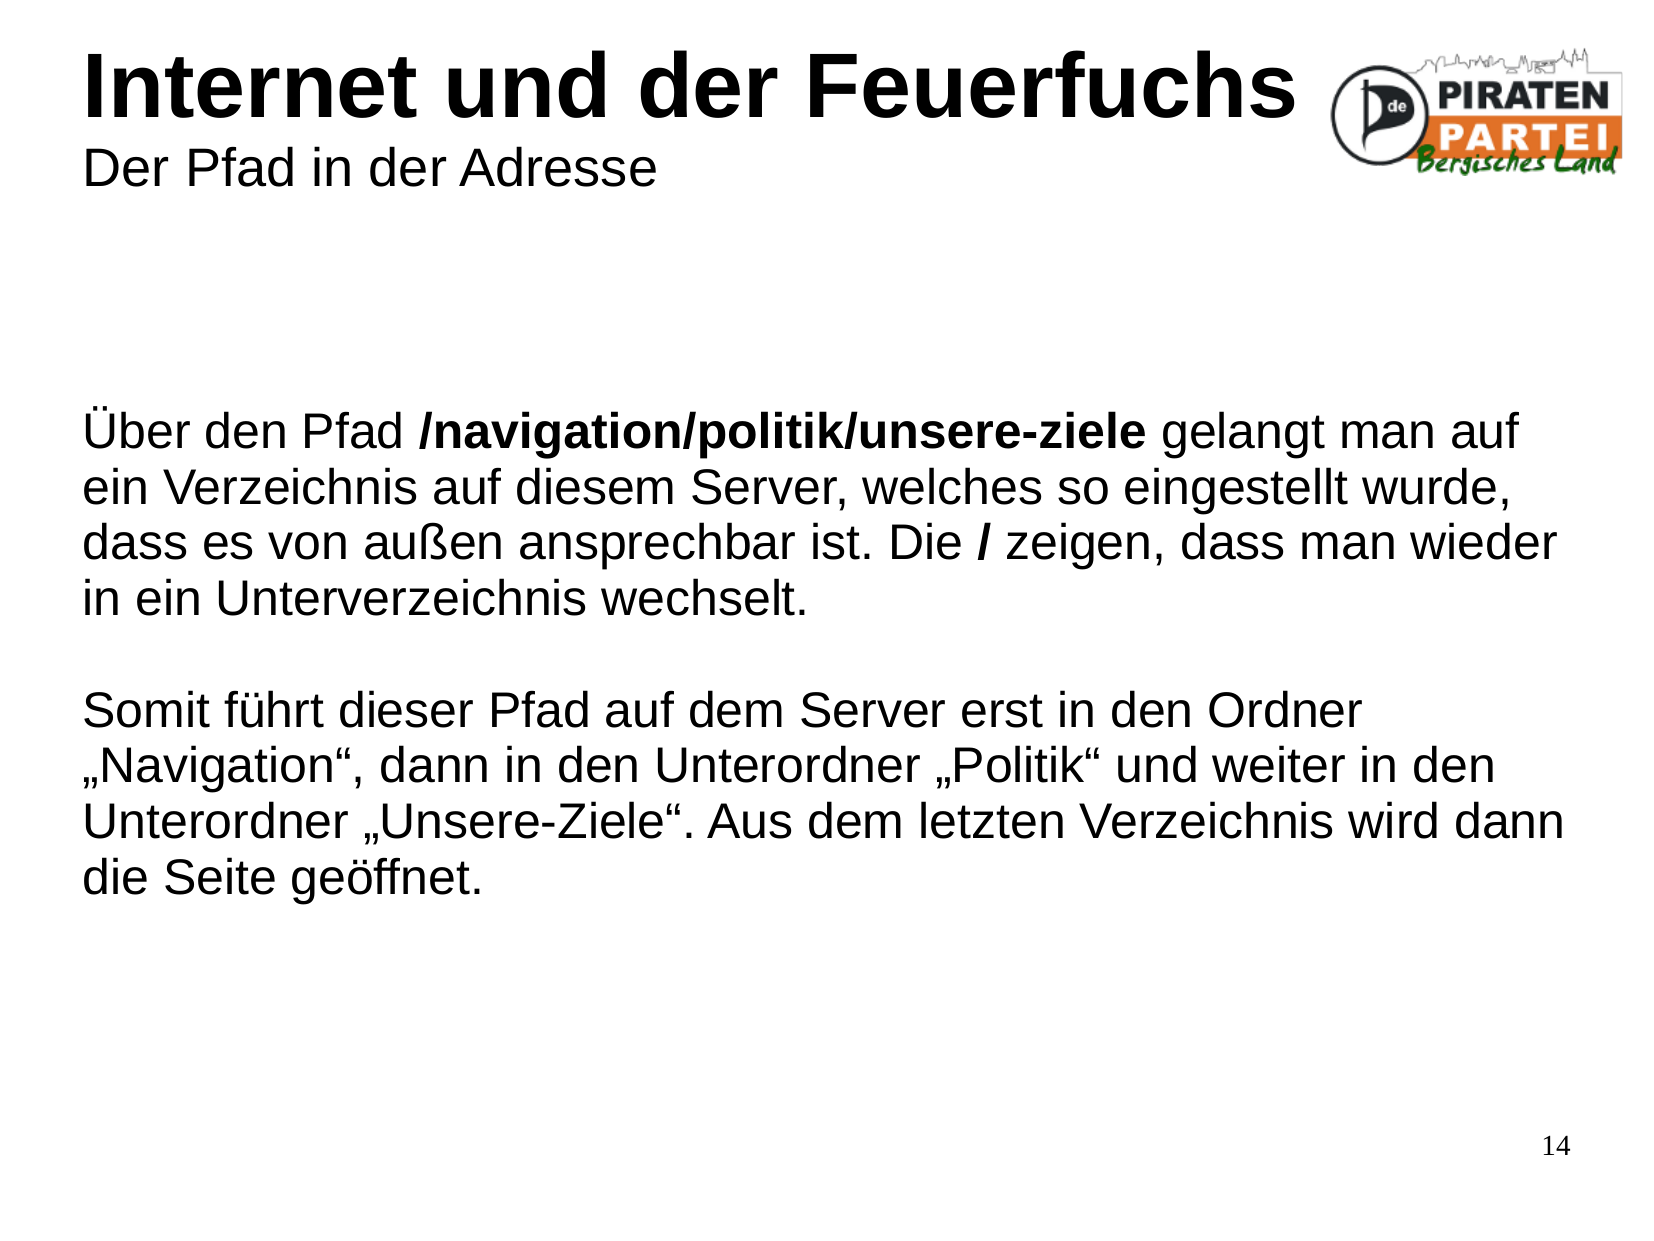

# Internet und der Feuerfuchs Der Pfad in der Adresse
Über den Pfad /navigation/politik/unsere-ziele gelangt man auf ein Verzeichnis auf diesem Server, welches so eingestellt wurde, dass es von außen ansprechbar ist. Die / zeigen, dass man wieder in ein Unterverzeichnis wechselt.
Somit führt dieser Pfad auf dem Server erst in den Ordner „Navigation“, dann in den Unterordner „Politik“ und weiter in den Unterordner „Unsere-Ziele“. Aus dem letzten Verzeichnis wird dann die Seite geöffnet.
14